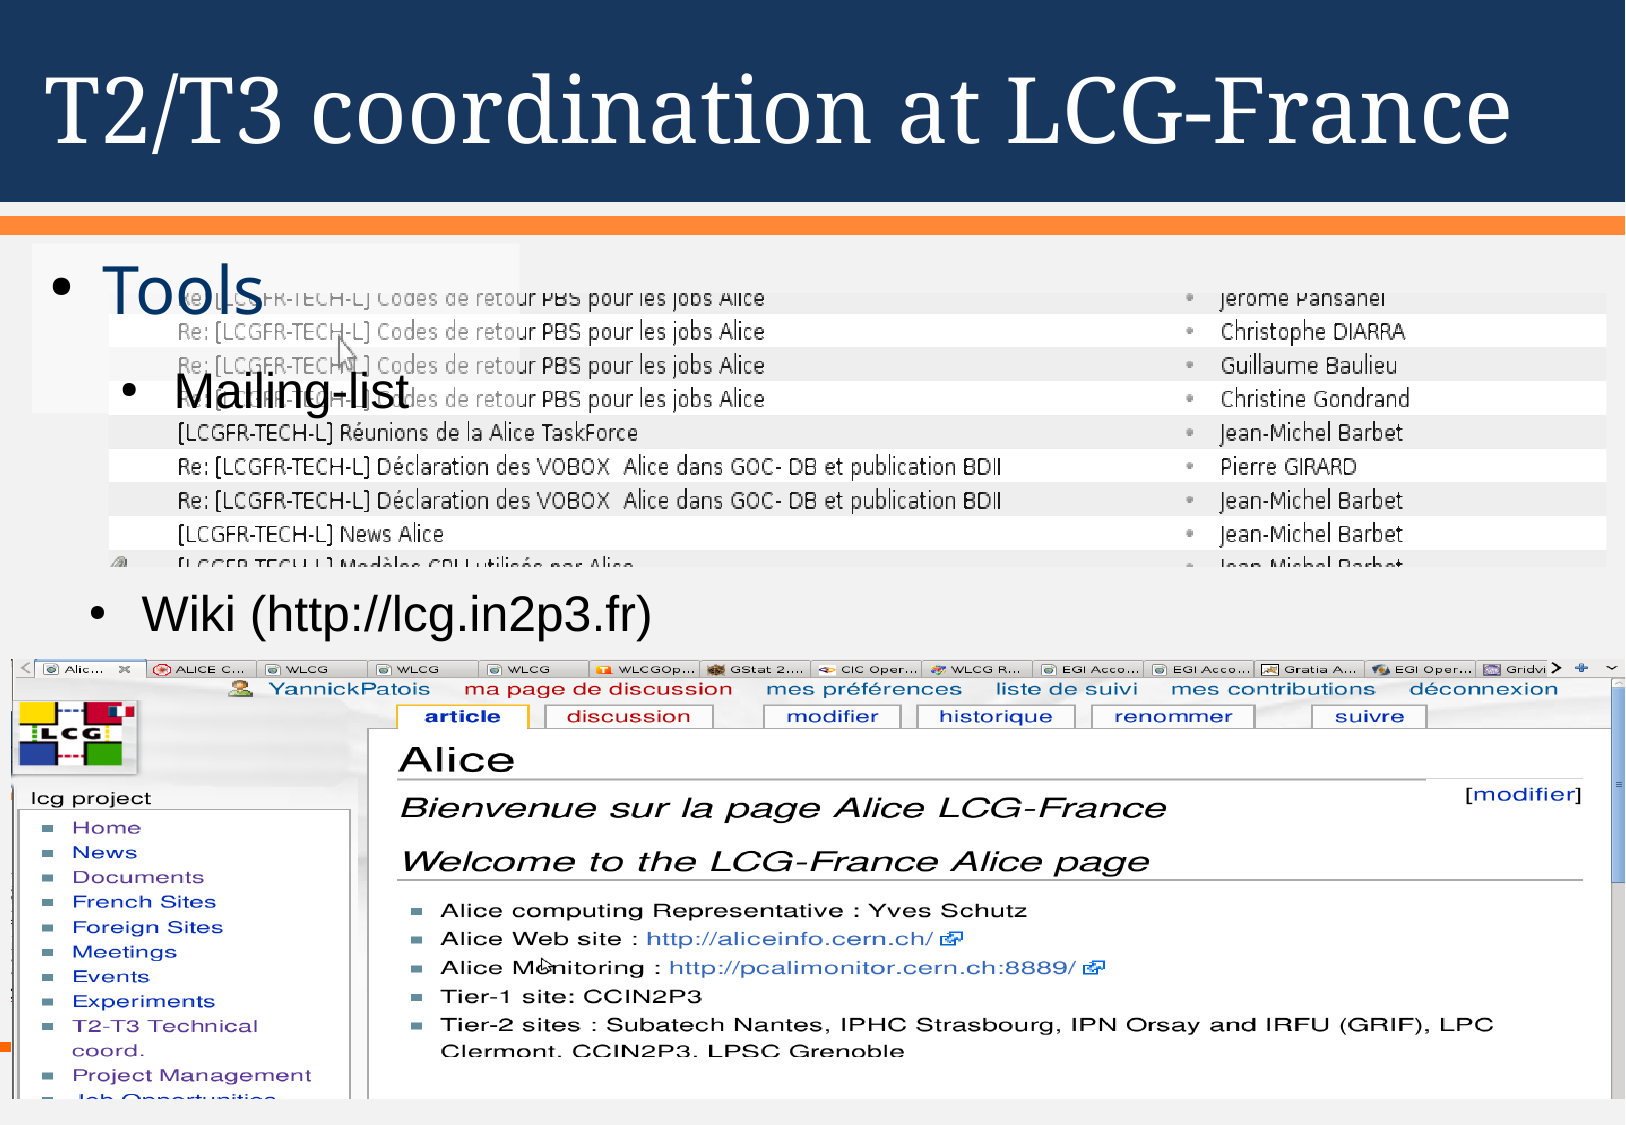

# T2/T3 coordination at LCG-France
Tools
Mailing-list
Wiki (http://lcg.in2p3.fr)